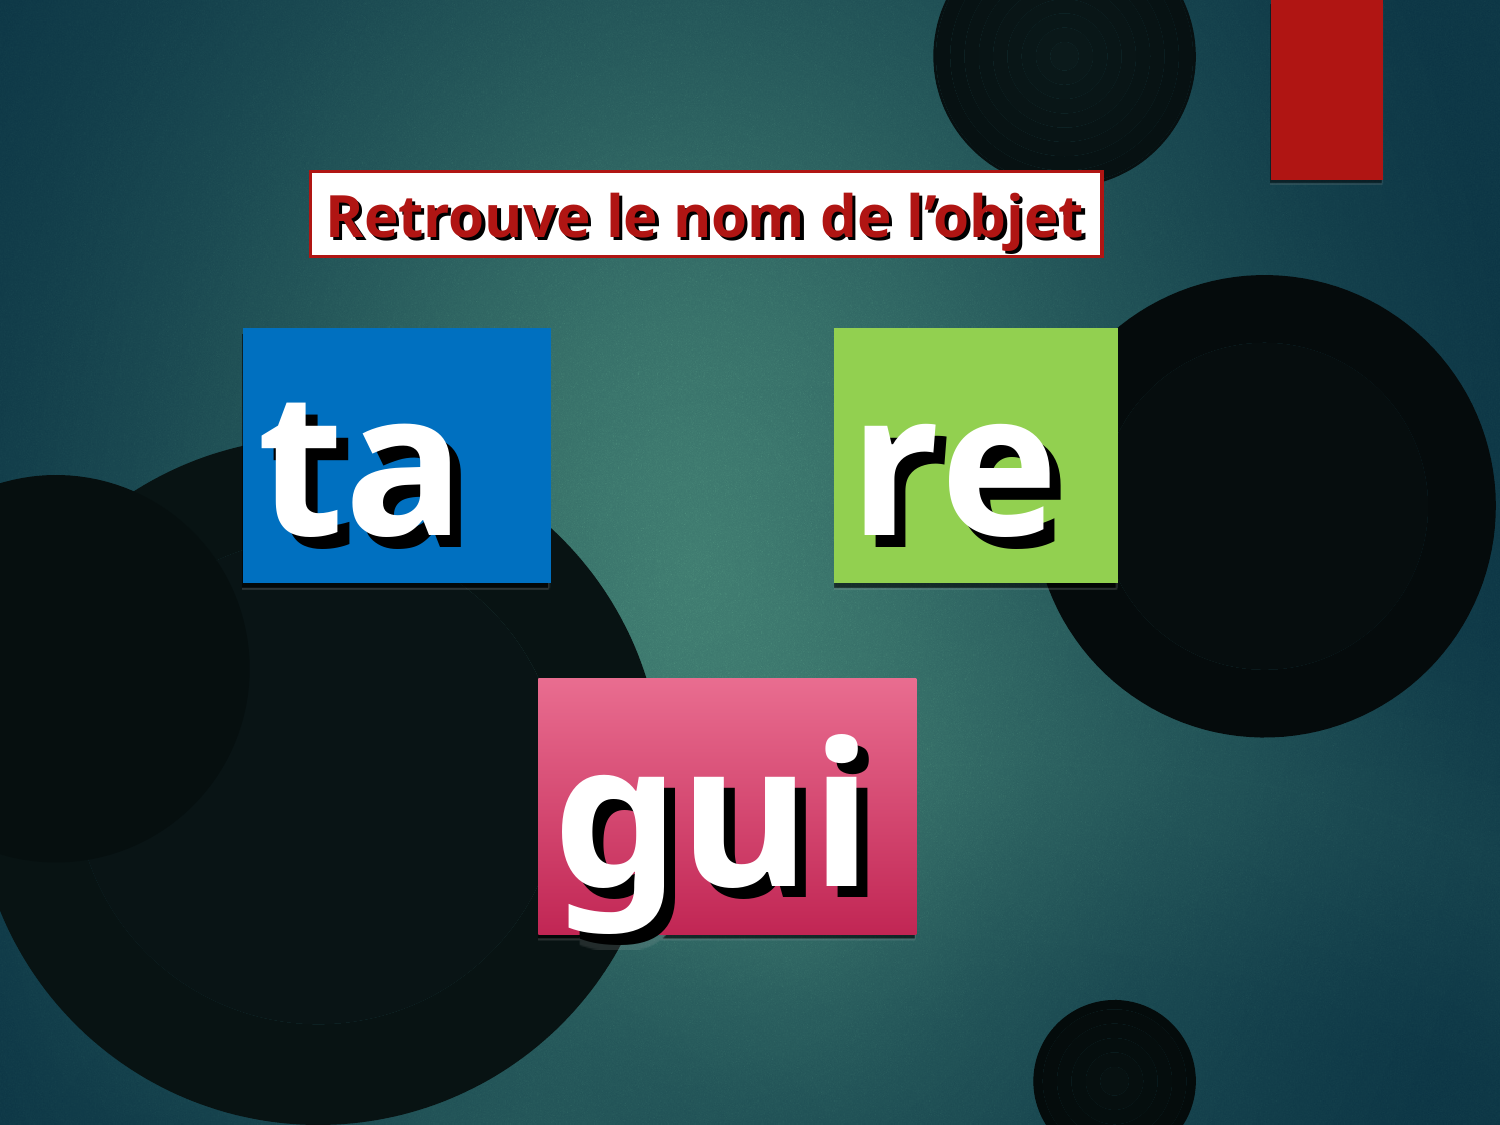

Retrouve le nom de l’objet
ta
re
gui